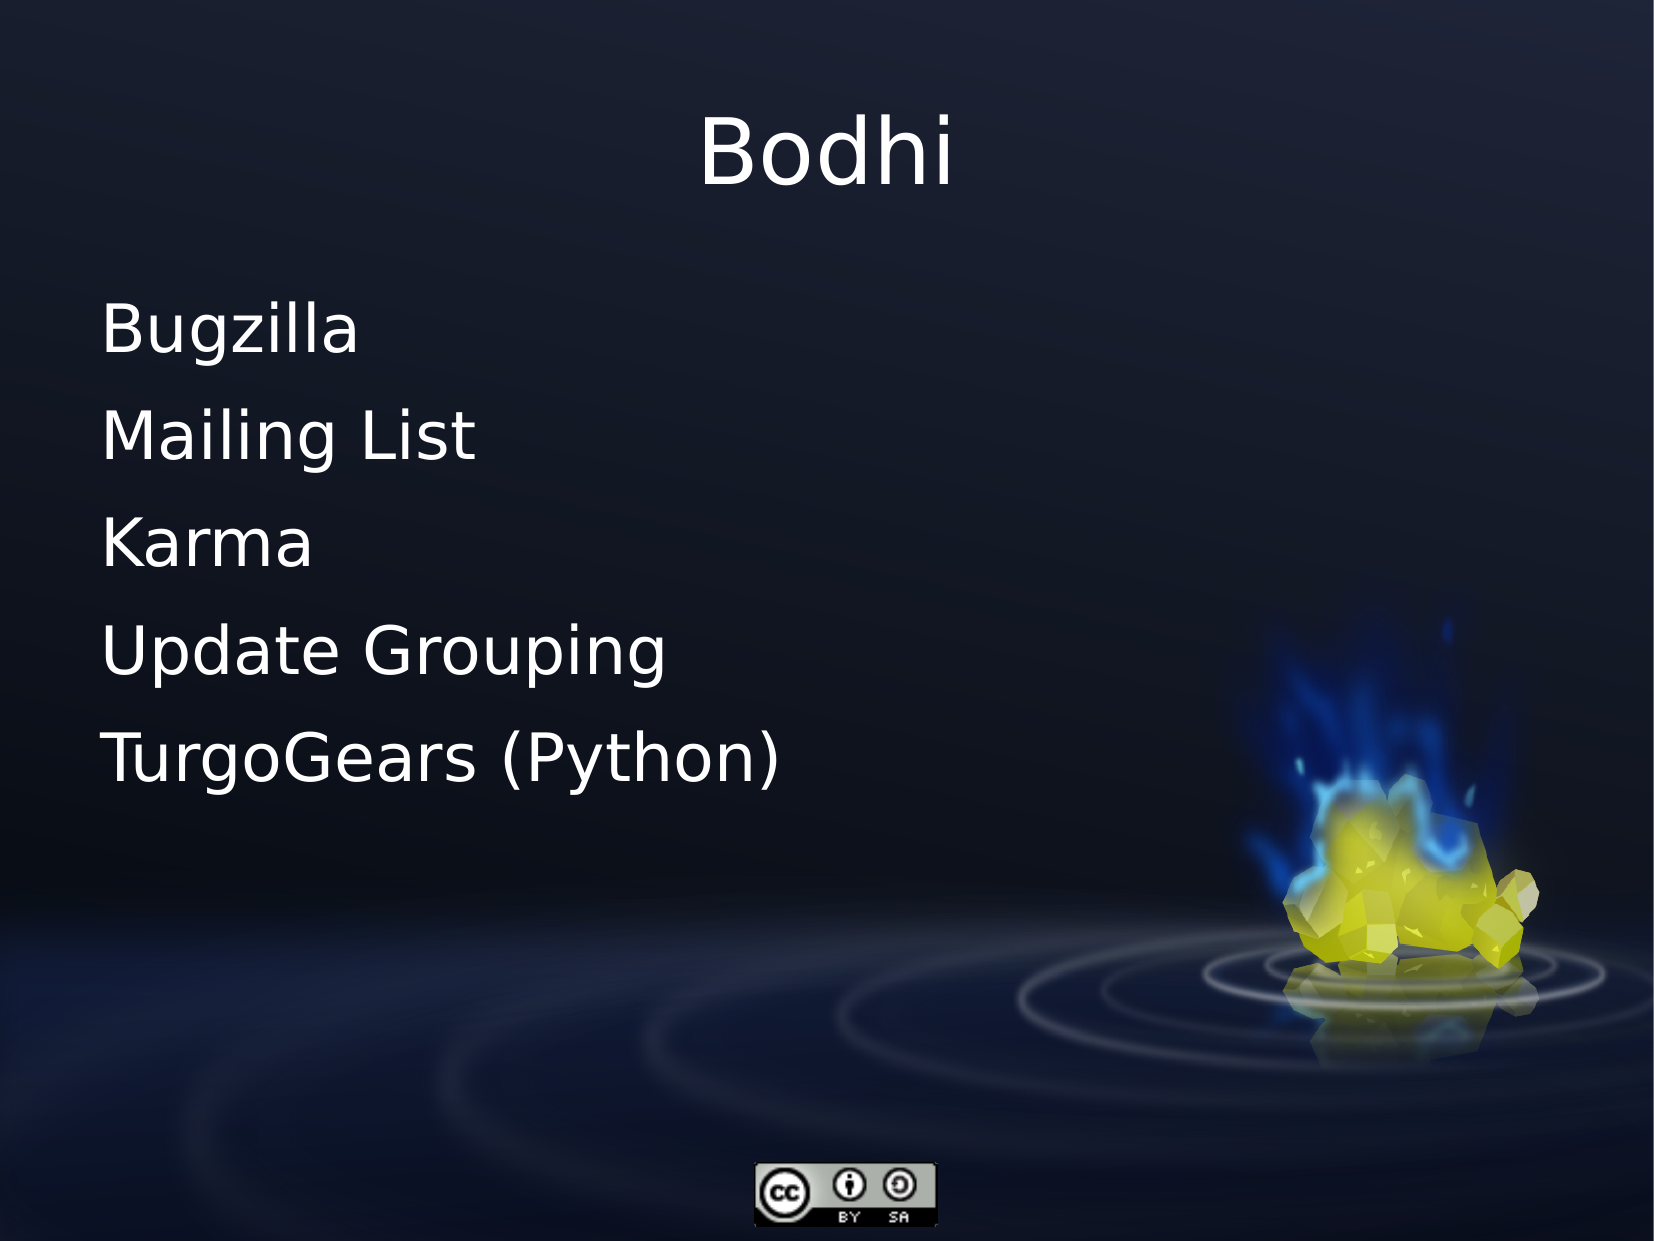

# Bodhi
Bugzilla
Mailing List
Karma
Update Grouping
TurgoGears (Python)